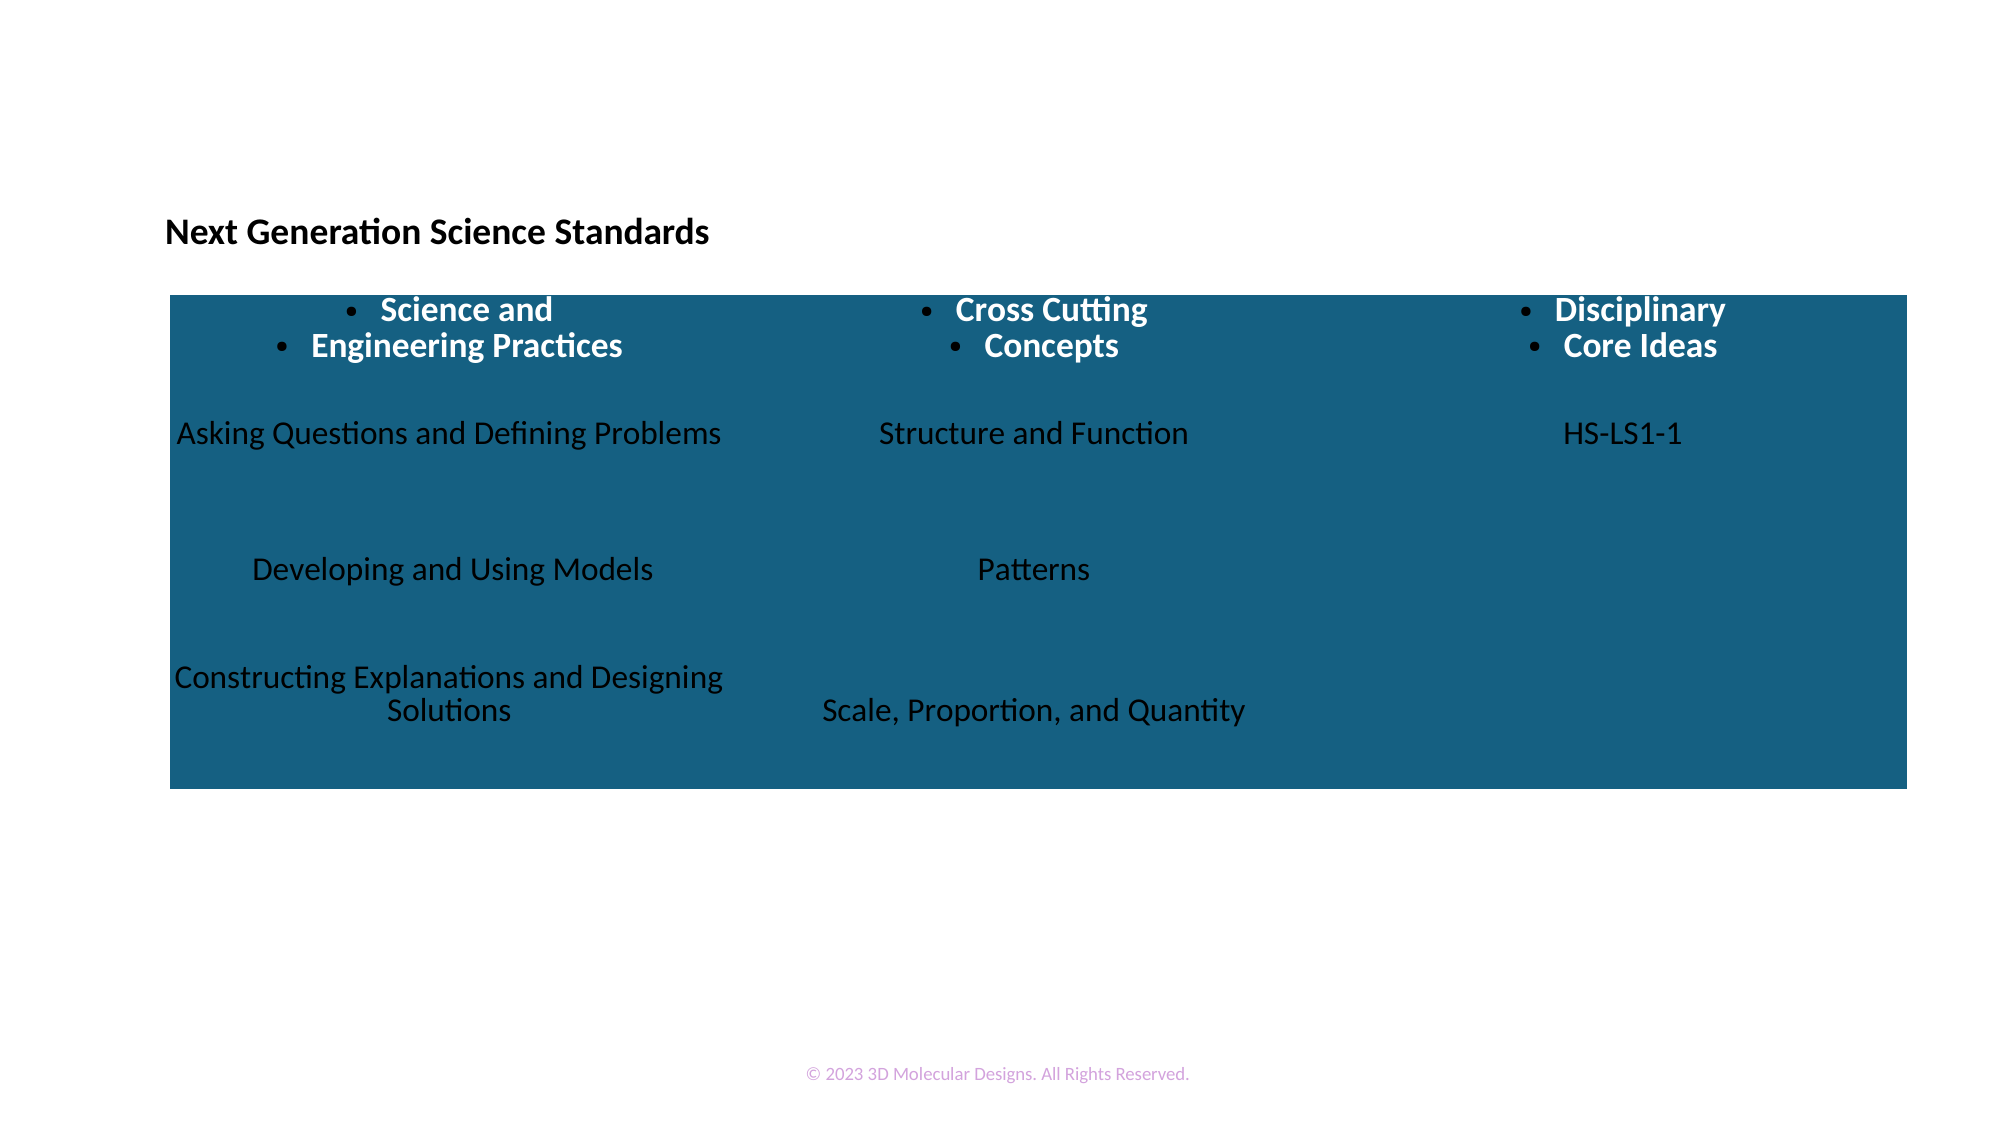

Teacher Guide - Standards
Next Generation Science Standards
| Science and Engineering Practices | Cross Cutting Concepts | Disciplinary Core Ideas |
| --- | --- | --- |
| Asking Questions and Defining Problems | Structure and Function | HS-LS1-1 |
| Developing and Using Models | Patterns | |
| Constructing Explanations and Designing Solutions | Scale, Proportion, and Quantity | |
© 2023 3D Molecular Designs. All Rights Reserved.